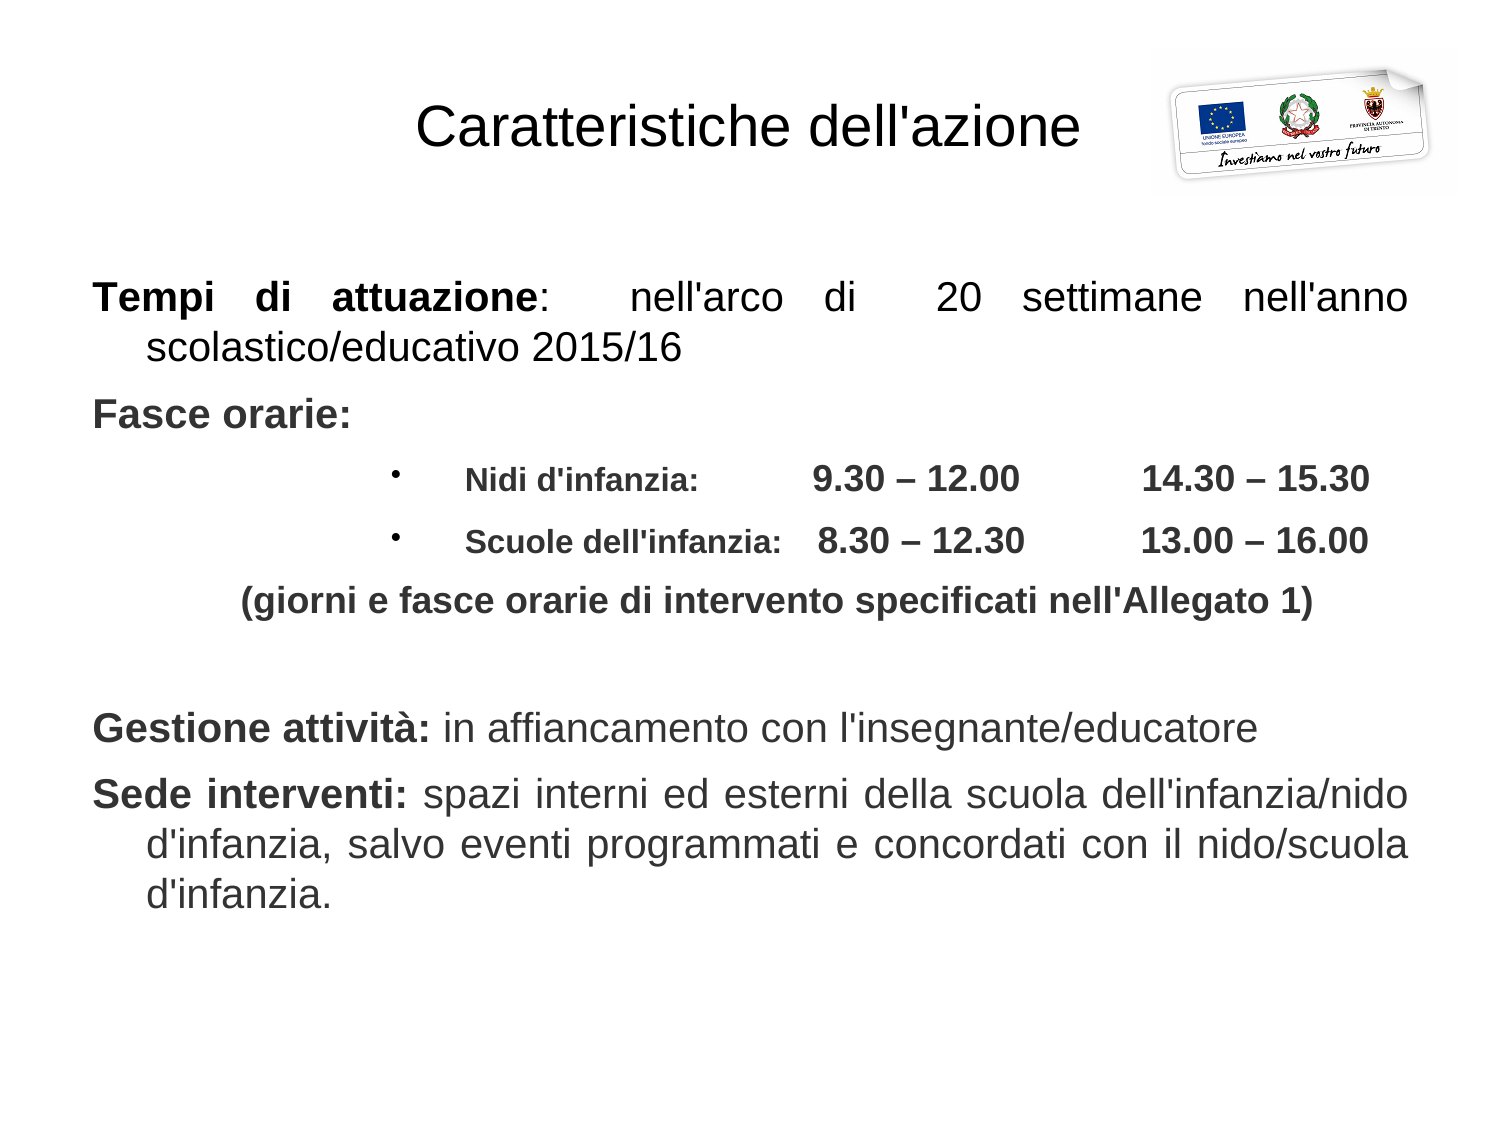

# Caratteristiche dell'azione
Tempi di attuazione: nell'arco di 20 settimane nell'anno scolastico/educativo 2015/16
Fasce orarie:
Nidi d'infanzia: 9.30 – 12.00	 14.30 – 15.30
Scuole dell'infanzia: 8.30 – 12.30 13.00 – 16.00
(giorni e fasce orarie di intervento specificati nell'Allegato 1)
Gestione attività: in affiancamento con l'insegnante/educatore
Sede interventi: spazi interni ed esterni della scuola dell'infanzia/nido d'infanzia, salvo eventi programmati e concordati con il nido/scuola d'infanzia.